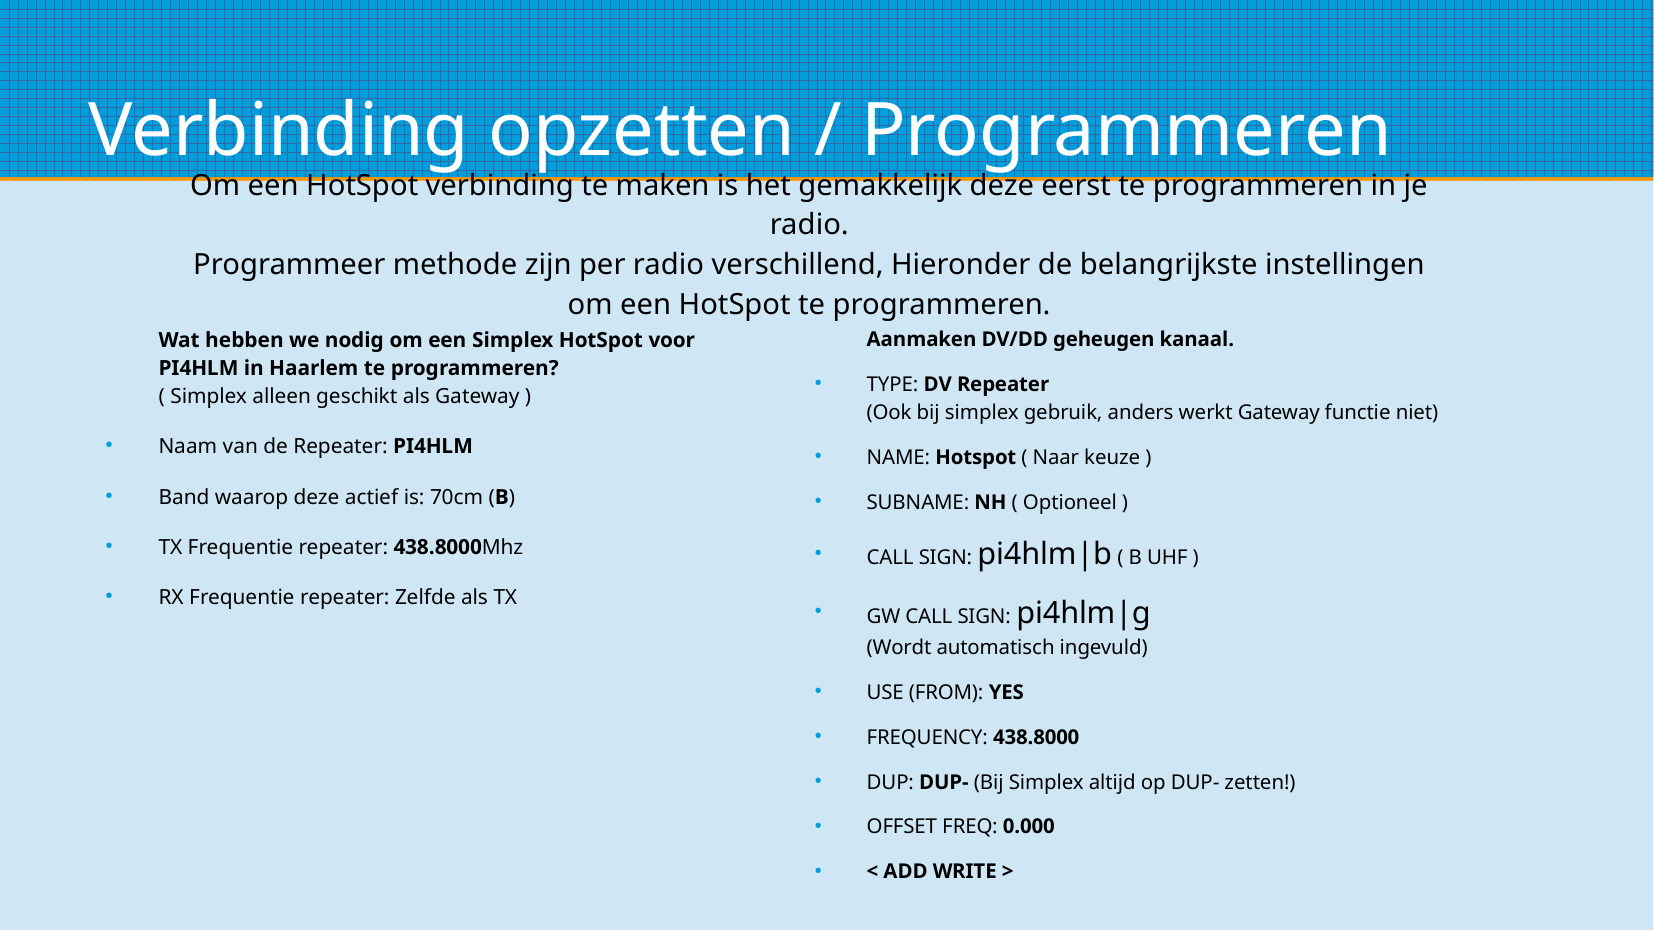

# Verbinding opzetten / Programmeren
Om een HotSpot verbinding te maken is het gemakkelijk deze eerst te programmeren in je radio.
Programmeer methode zijn per radio verschillend, Hieronder de belangrijkste instellingen om een HotSpot te programmeren.
Wat hebben we nodig om een Simplex HotSpot voor PI4HLM in Haarlem te programmeren?
( Simplex alleen geschikt als Gateway )
Naam van de Repeater: PI4HLM
Band waarop deze actief is: 70cm (B)
TX Frequentie repeater: 438.8000Mhz
RX Frequentie repeater: Zelfde als TX
Aanmaken DV/DD geheugen kanaal.
TYPE: DV Repeater
(Ook bij simplex gebruik, anders werkt Gateway functie niet)
NAME: Hotspot ( Naar keuze )
SUBNAME: NH ( Optioneel )
CALL SIGN: pi4hlm|b ( B UHF )
GW CALL SIGN: pi4hlm|g
(Wordt automatisch ingevuld)
USE (FROM): YES
FREQUENCY: 438.8000
DUP: DUP- (Bij Simplex altijd op DUP- zetten!)
OFFSET FREQ: 0.000
< ADD WRITE >